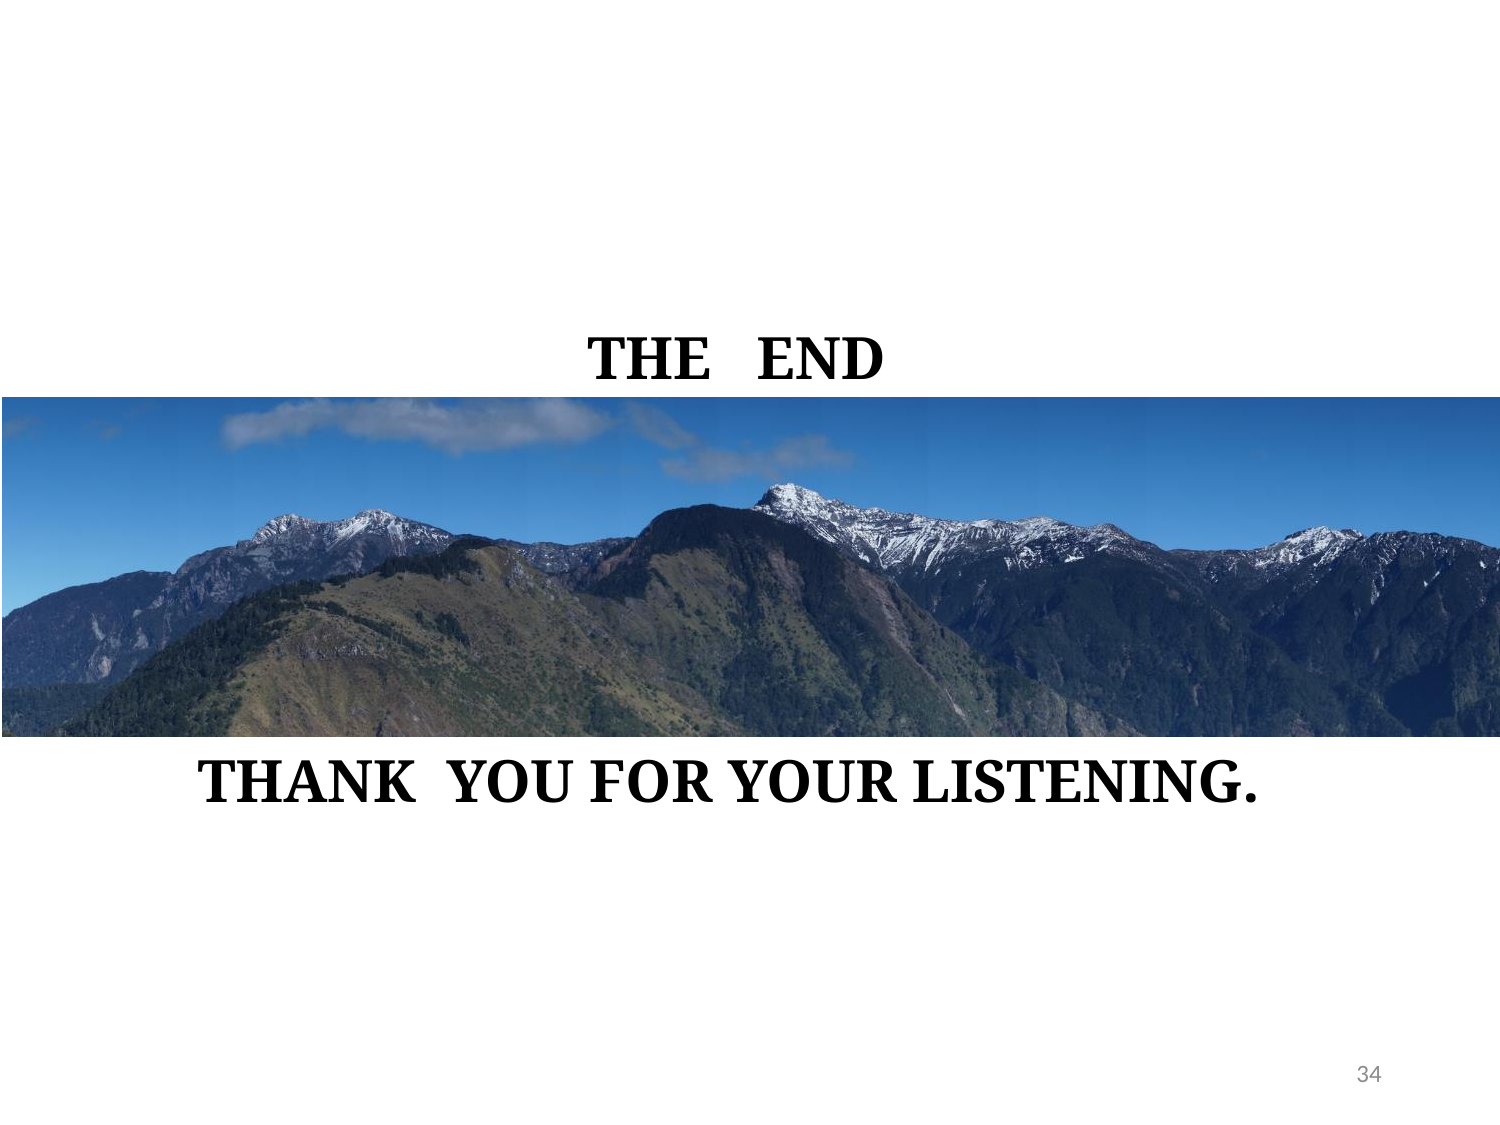

THE END
THANK YOU FOR YOUR LISTENING.
34